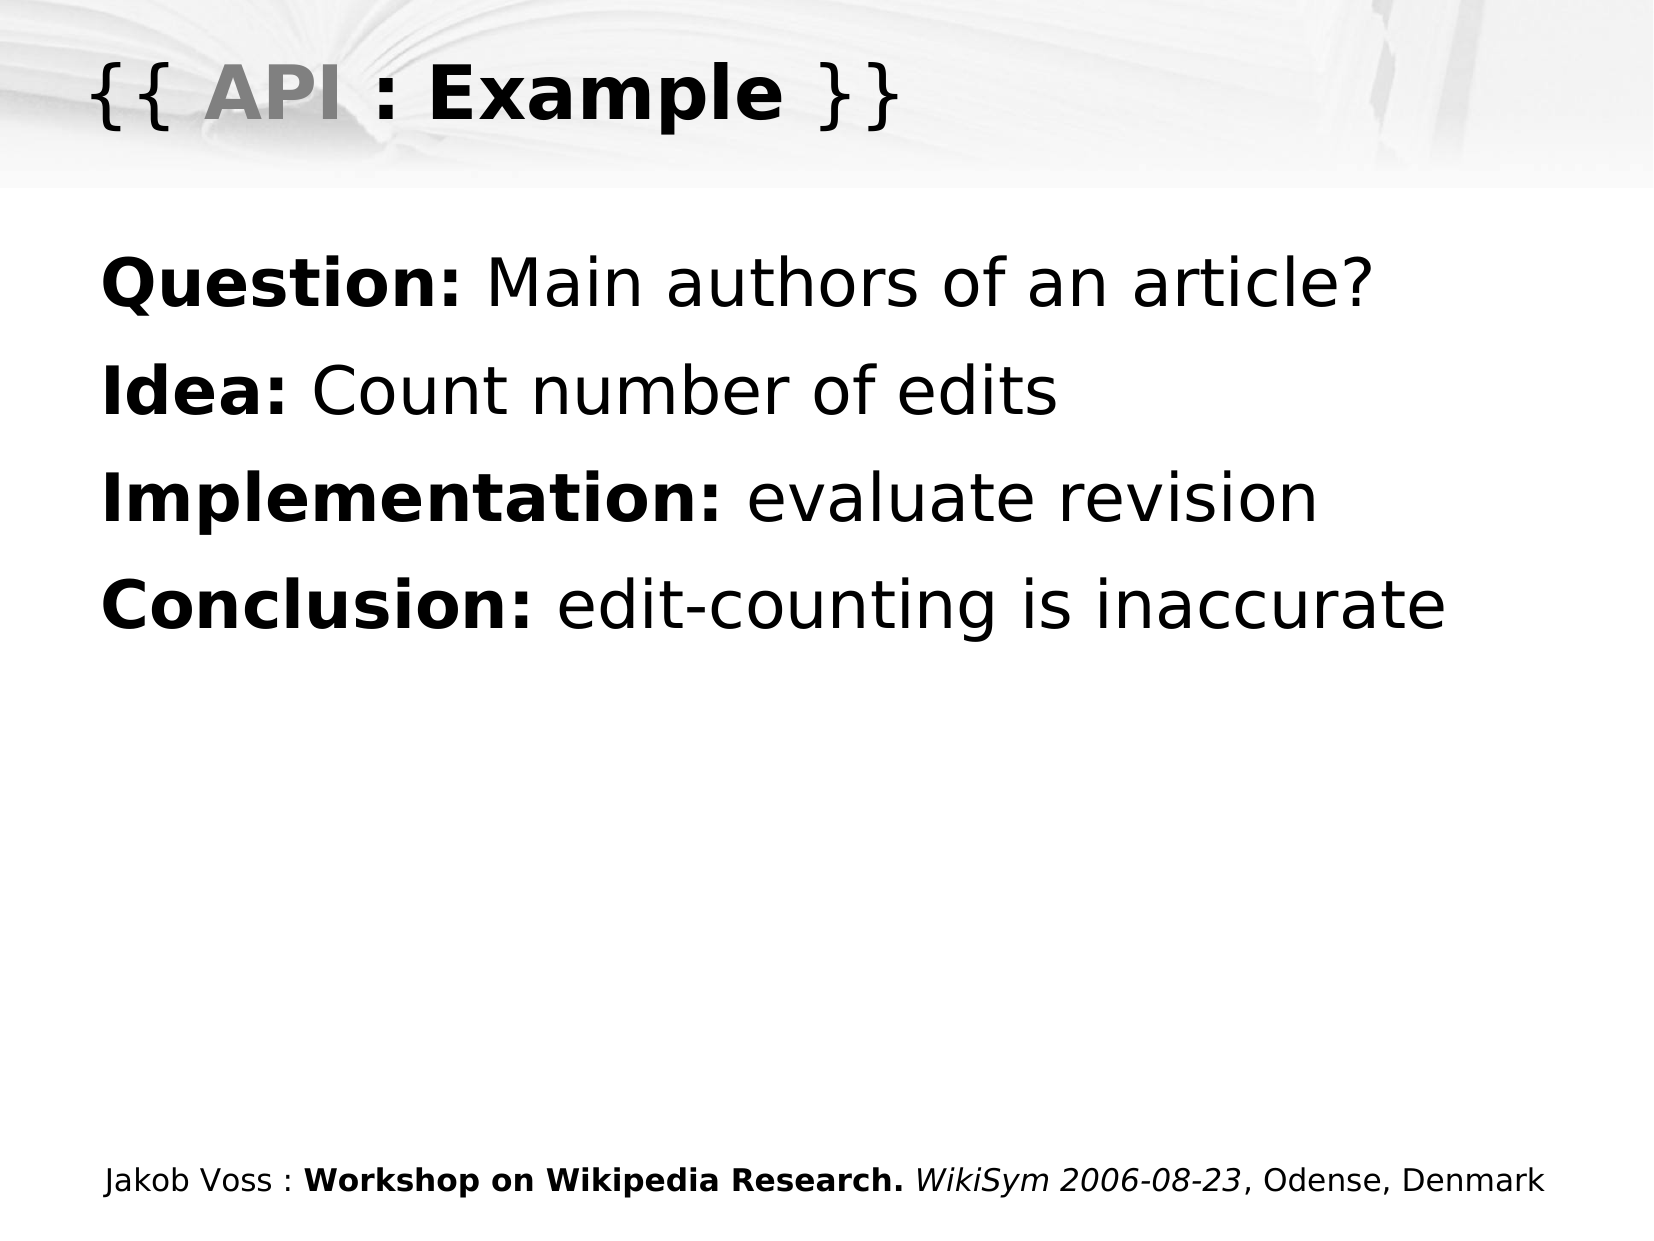

# {{ API : Example }}
Question: Main authors of an article?
Idea: Count number of edits
Implementation: evaluate revision
Conclusion: edit-counting is inaccurate